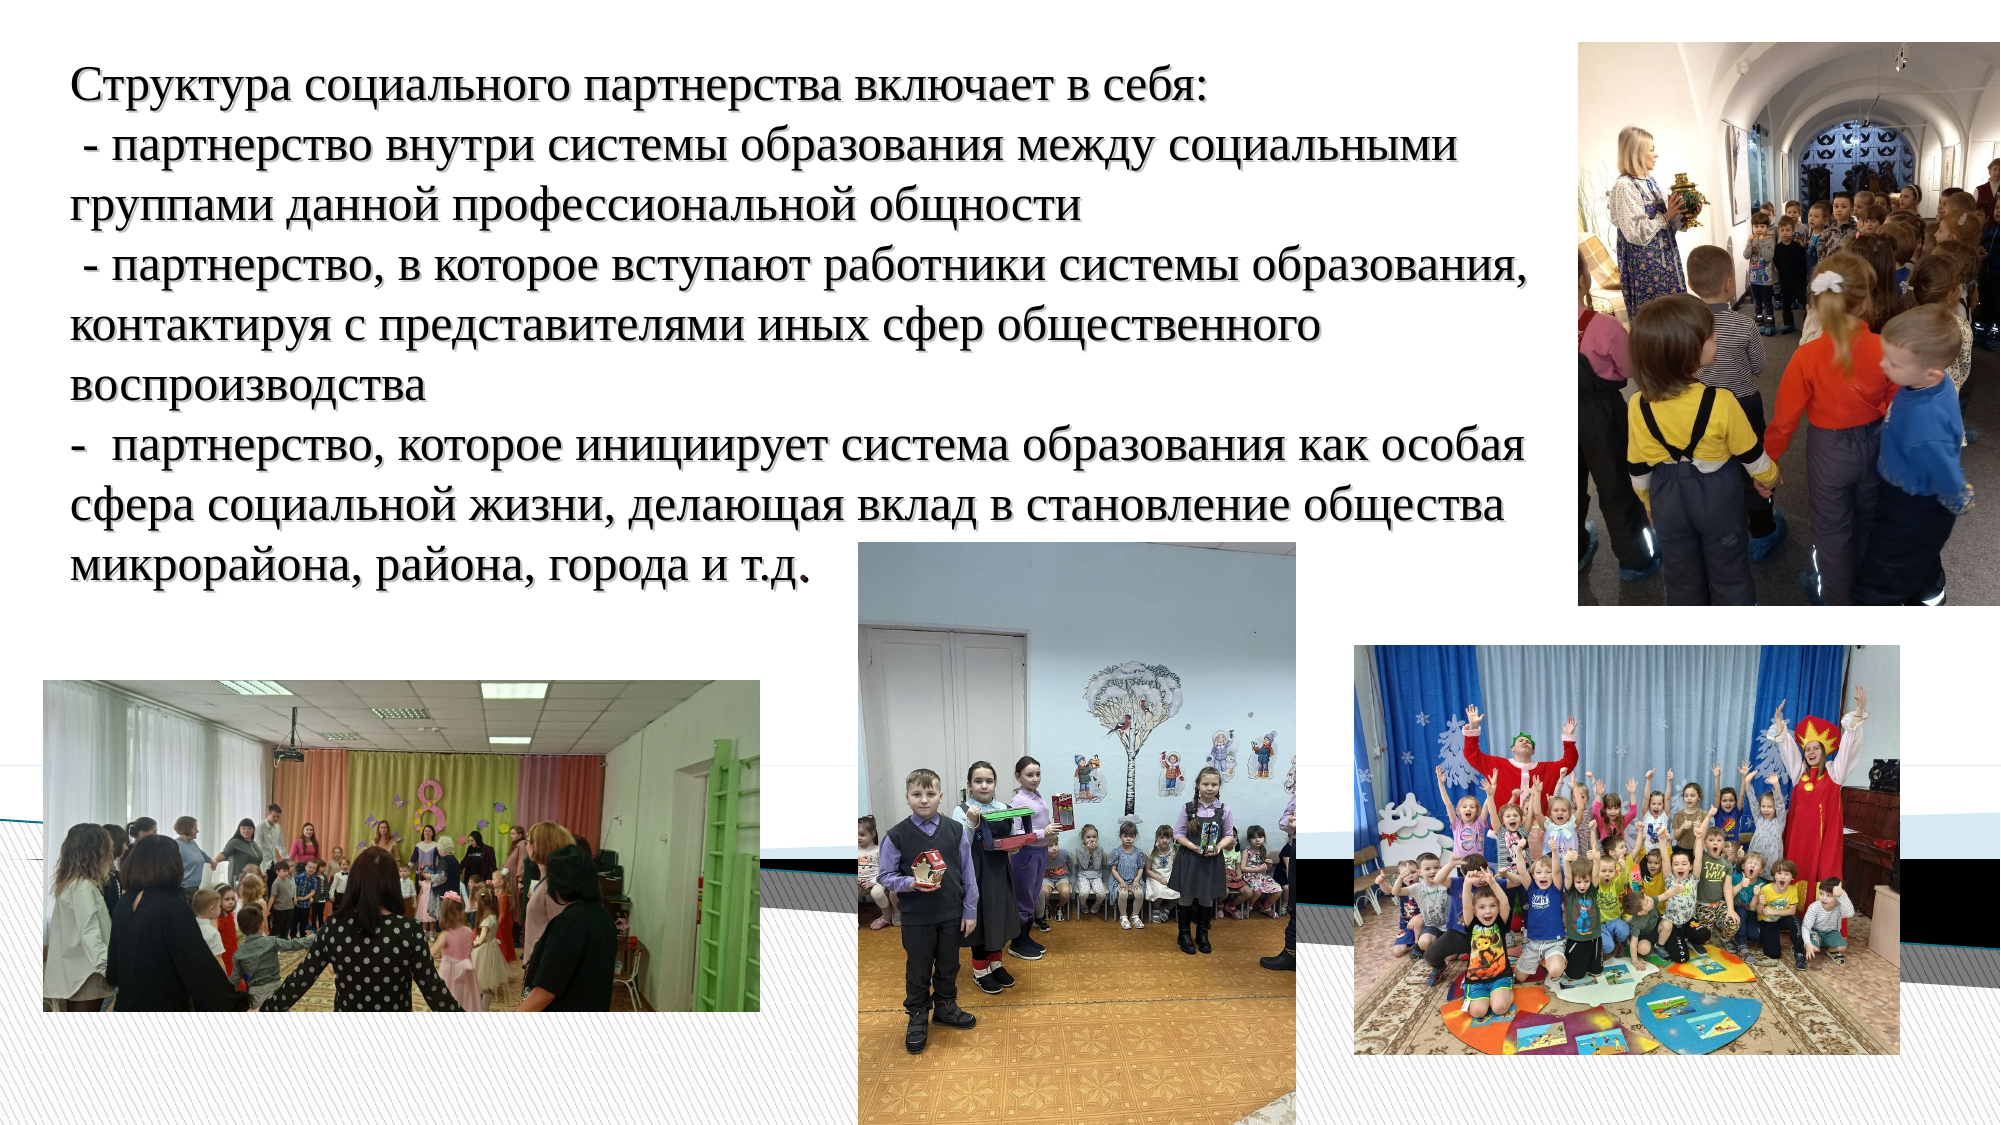

# Структура социального партнерства включает в себя: - партнерство внутри системы образования между социальными группами данной профессиональной общности - партнерство, в которое вступают работники системы образования, контактируя с представителями иных сфер общественного воспроизводства - партнерство, которое инициирует система образования как особая сфера социальной жизни, делающая вклад в становление общества микрорайона, района, города и т.д.